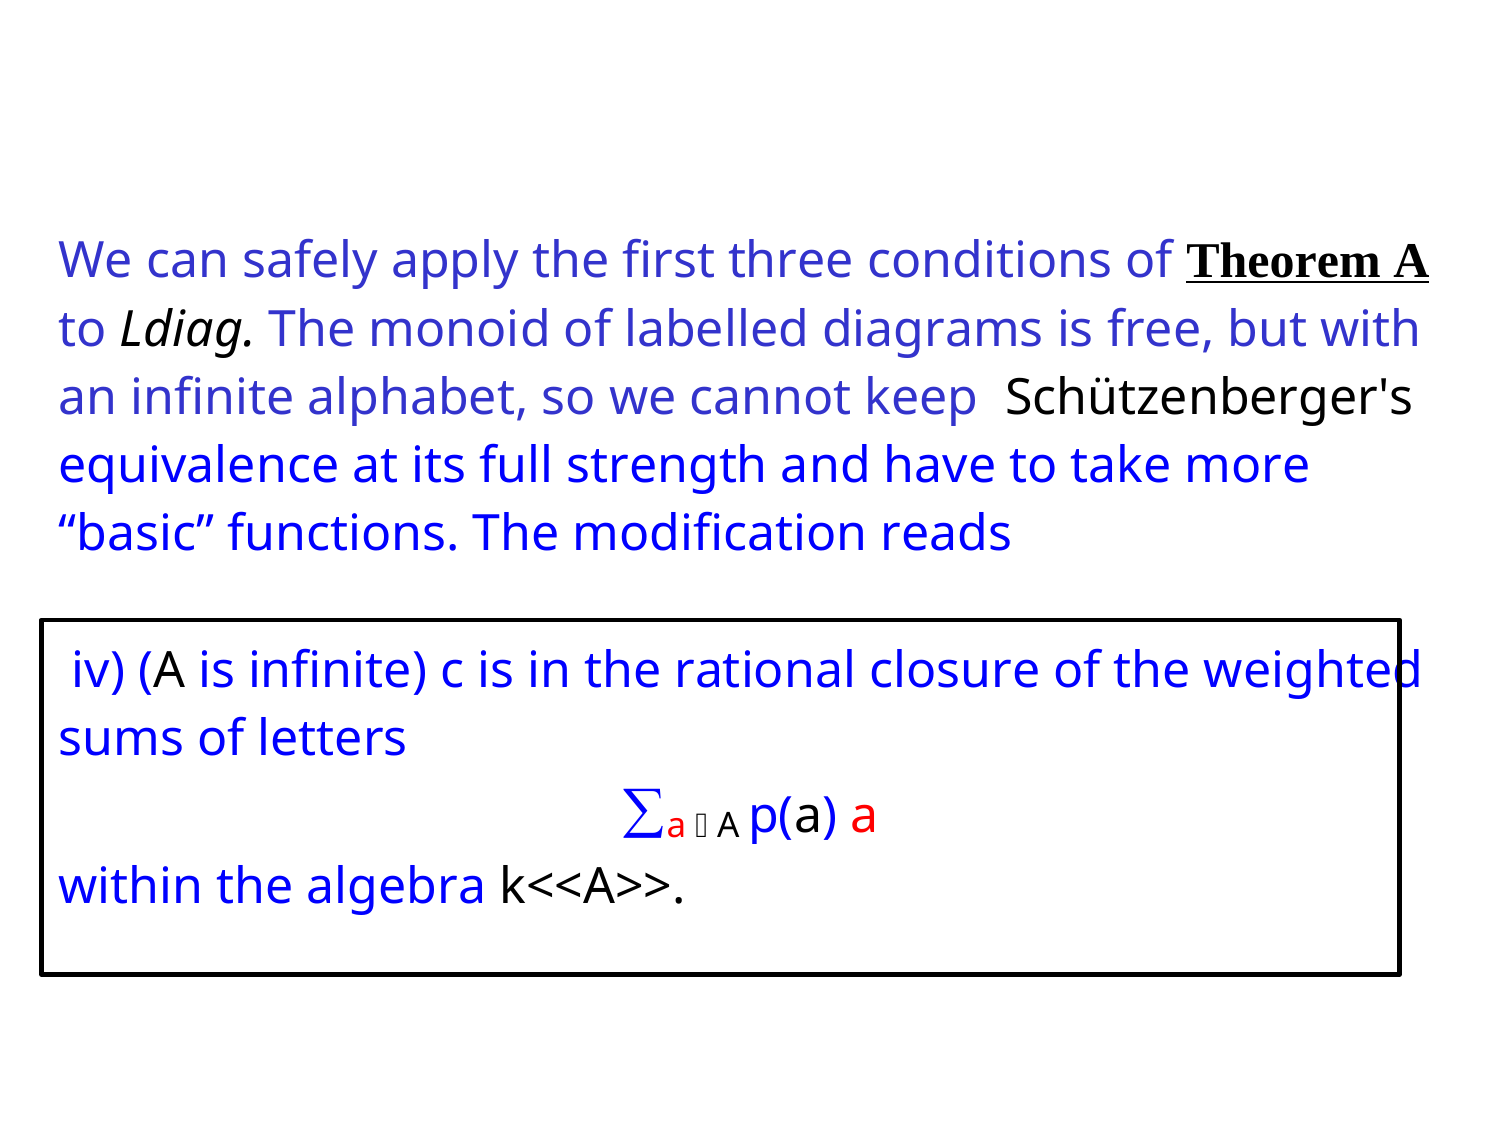

We can safely apply the first three conditions of Theorem A to Ldiag. The monoid of labelled diagrams is free, but with an infinite alphabet, so we cannot keep Schützenberger's equivalence at its full strength and have to take more “basic” functions. The modification reads
 iv) (A is infinite) c is in the rational closure of the weighted sums of letters
∑a  A p(a) a
within the algebra k<<A>>.